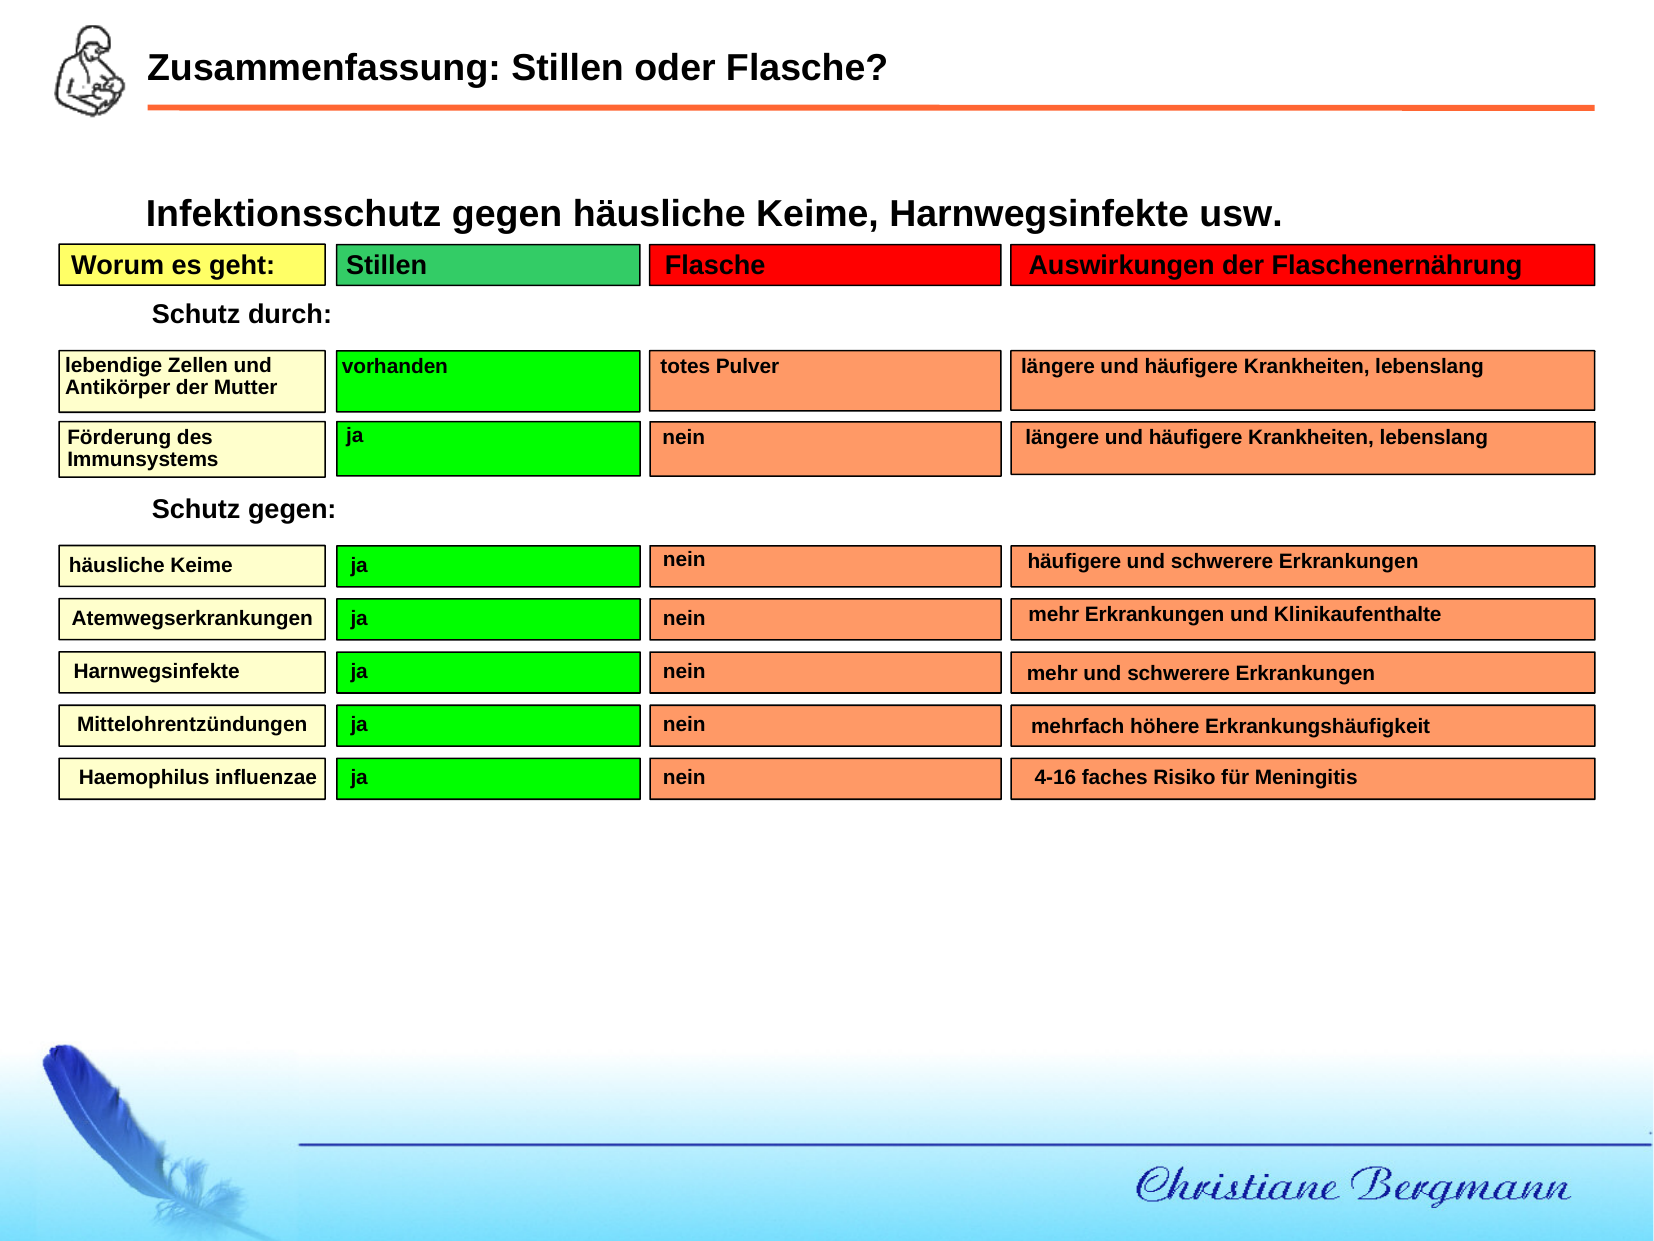

Zusammenfassung: Stillen oder Flasche?
Infektionsschutz gegen häusliche Keime, Harnwegsinfekte usw.
 Worum es geht: 	 Stillen 	 	 Flasche 		 Auswirkungen der Flaschenernährung
Schutz durch:
lebendige Zellen und
Antikörper der Mutter
vorhanden
totes Pulver
längere und häufigere Krankheiten, lebenslang
ja
Förderung des
Immunsystems
nein
längere und häufigere Krankheiten, lebenslang
Schutz gegen:
 nein
häufigere und schwerere Erkrankungen
häusliche Keime
ja
mehr Erkrankungen und Klinikaufenthalte
Atemwegserkrankungen
ja
 nein
Harnwegsinfekte
ja
 nein
mehr und schwerere Erkrankungen
Mittelohrentzündungen
ja
 nein
mehrfach höhere Erkrankungshäufigkeit
Haemophilus influenzae
ja
 nein
4-16 faches Risiko für Meningitis